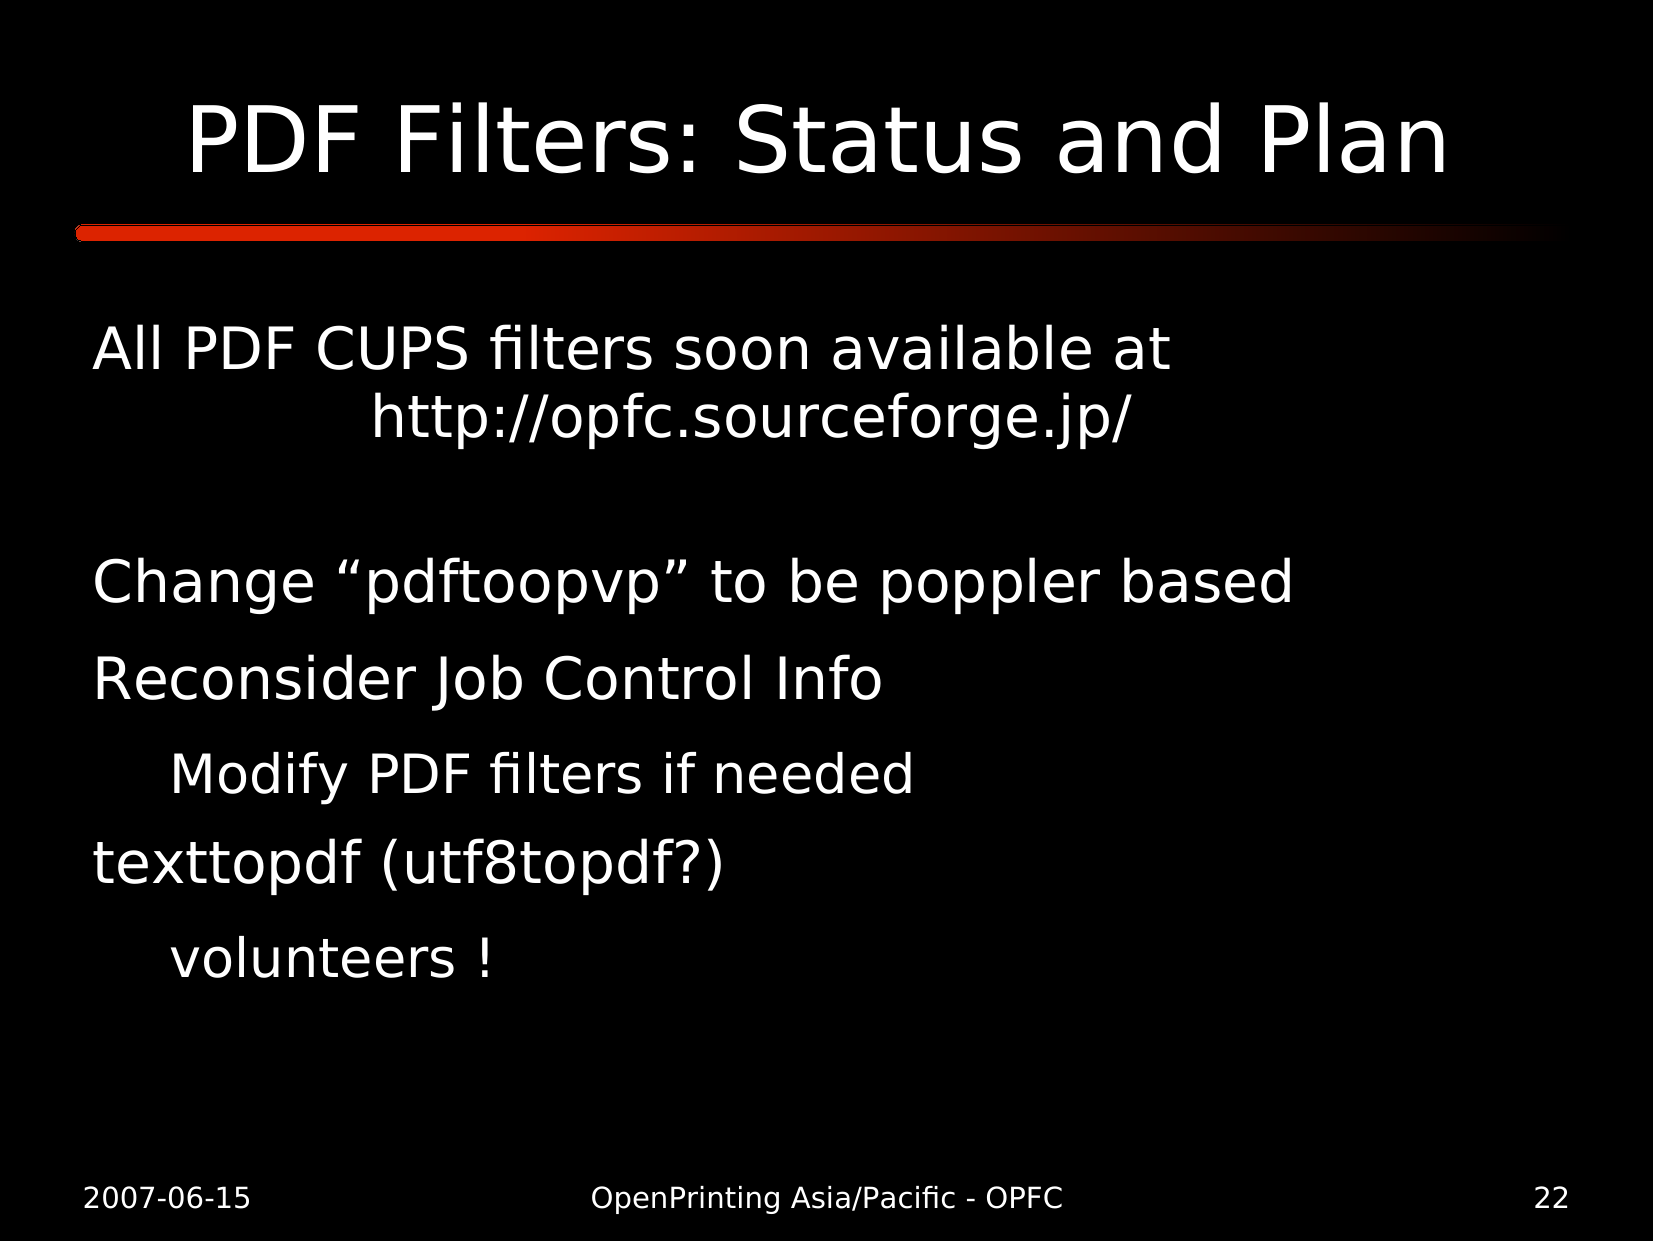

# PDF Filters: Status and Plan
All PDF CUPS filters soon available at
			http://opfc.sourceforge.jp/
Change “pdftoopvp” to be poppler based
Reconsider Job Control Info
Modify PDF filters if needed
texttopdf (utf8topdf?)
volunteers !
2007-06-15
OpenPrinting Asia/Pacific - OPFC
22